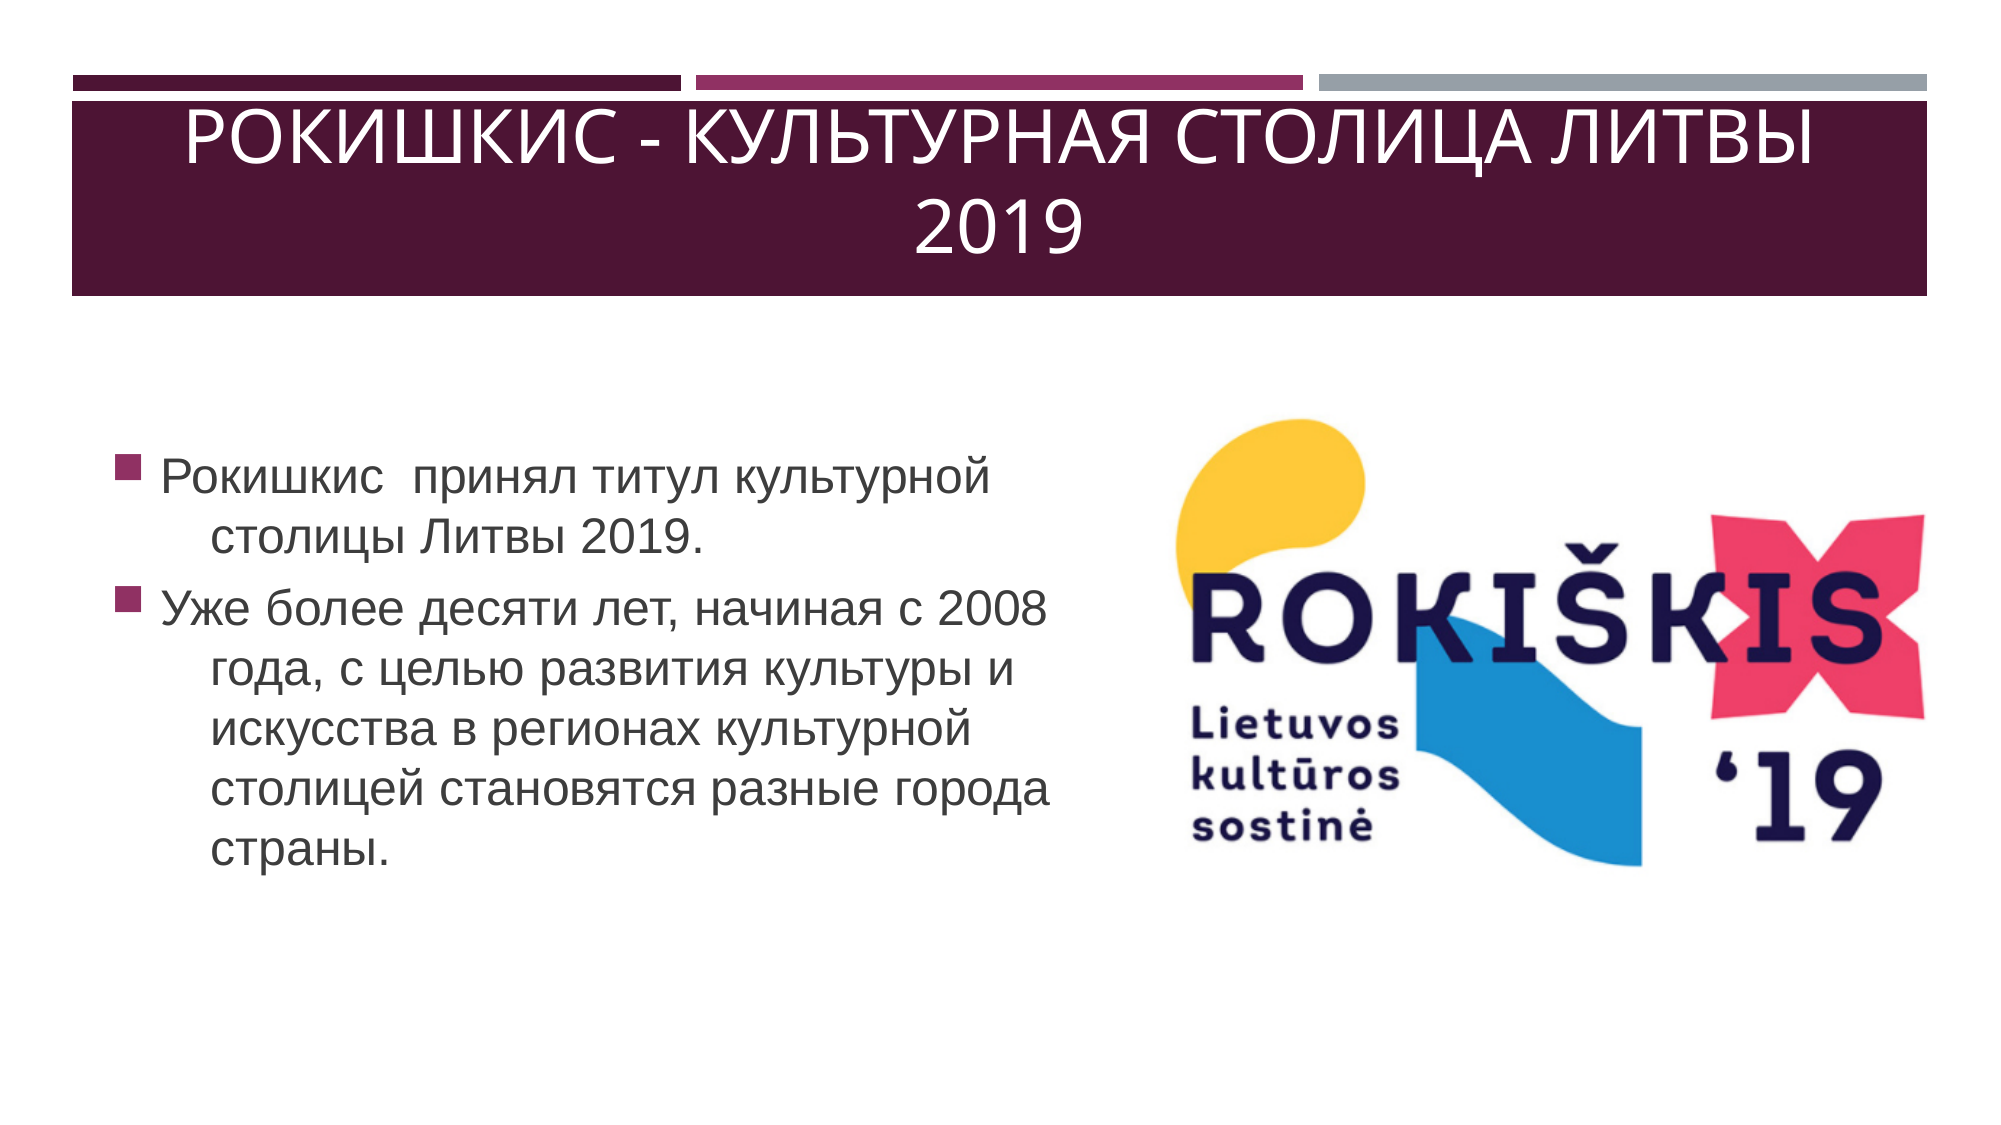

# Рокишкис - культурная столица Литвы 2019
Рокишкис принял титул культурной столицы Литвы 2019.
Уже более десяти лет, начиная с 2008 года, с целью развития культуры и искусства в регионах культурной столицей становятся разные города страны.